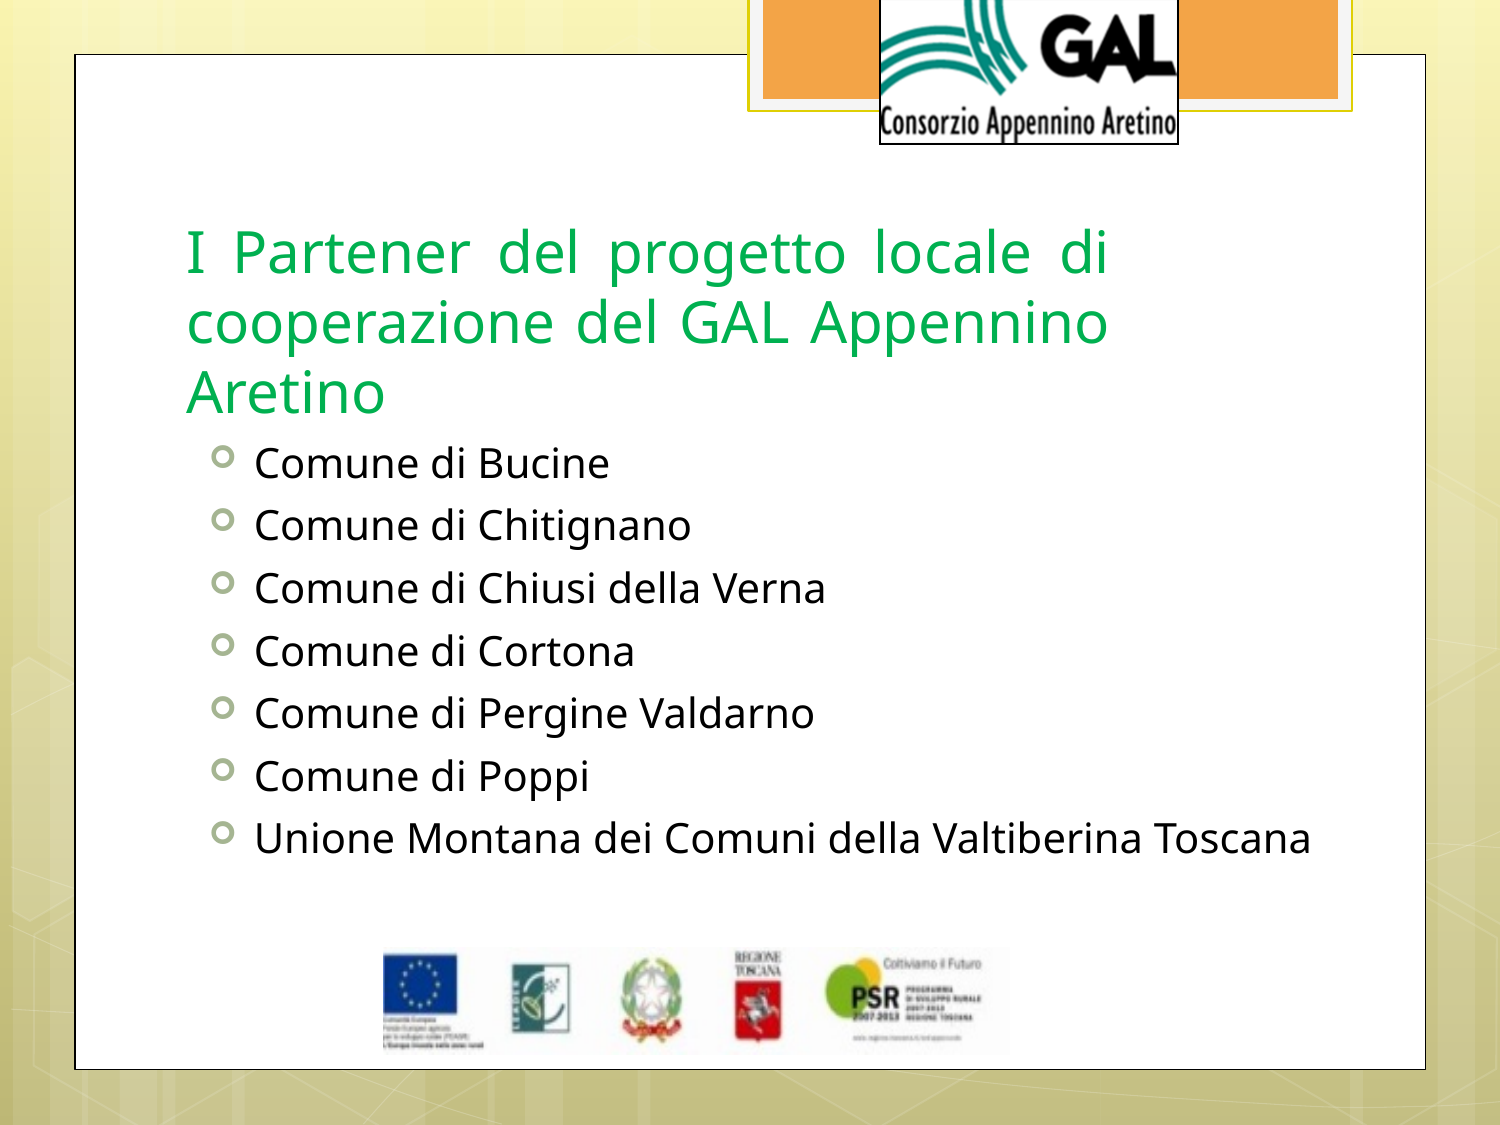

# I Partener del progetto locale di cooperazione del GAL Appennino Aretino
Comune di Bucine
Comune di Chitignano
Comune di Chiusi della Verna
Comune di Cortona
Comune di Pergine Valdarno
Comune di Poppi
Unione Montana dei Comuni della Valtiberina Toscana